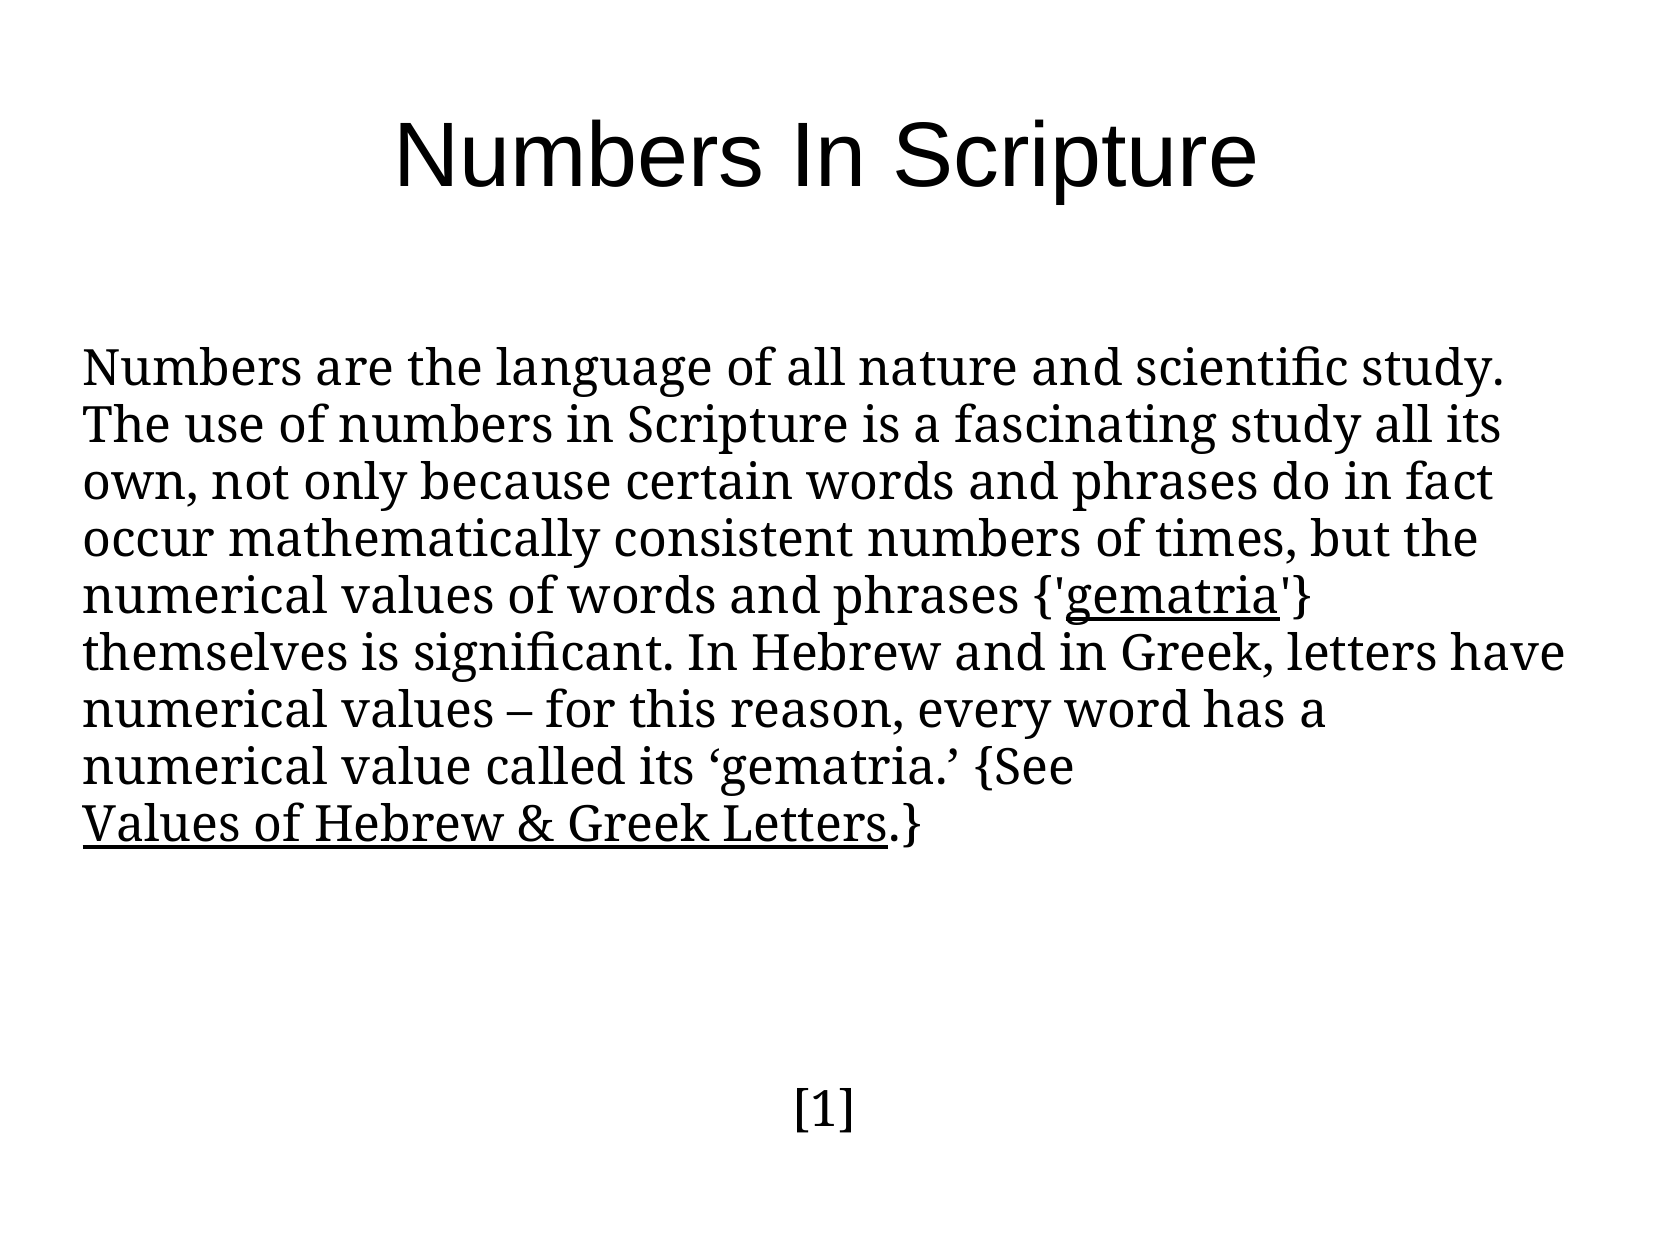

# Numbers In Scripture
Numbers are the language of all nature and scientific study. The use of numbers in Scripture is a fascinating study all its own, not only because certain words and phrases do in fact occur mathematically consistent numbers of times, but the numerical values of words and phrases {'gematria'} themselves is significant. In Hebrew and in Greek, letters have numerical values – for this reason, every word has a numerical value called its ‘gematria.’ {See
Values of Hebrew & Greek Letters.}
[1]